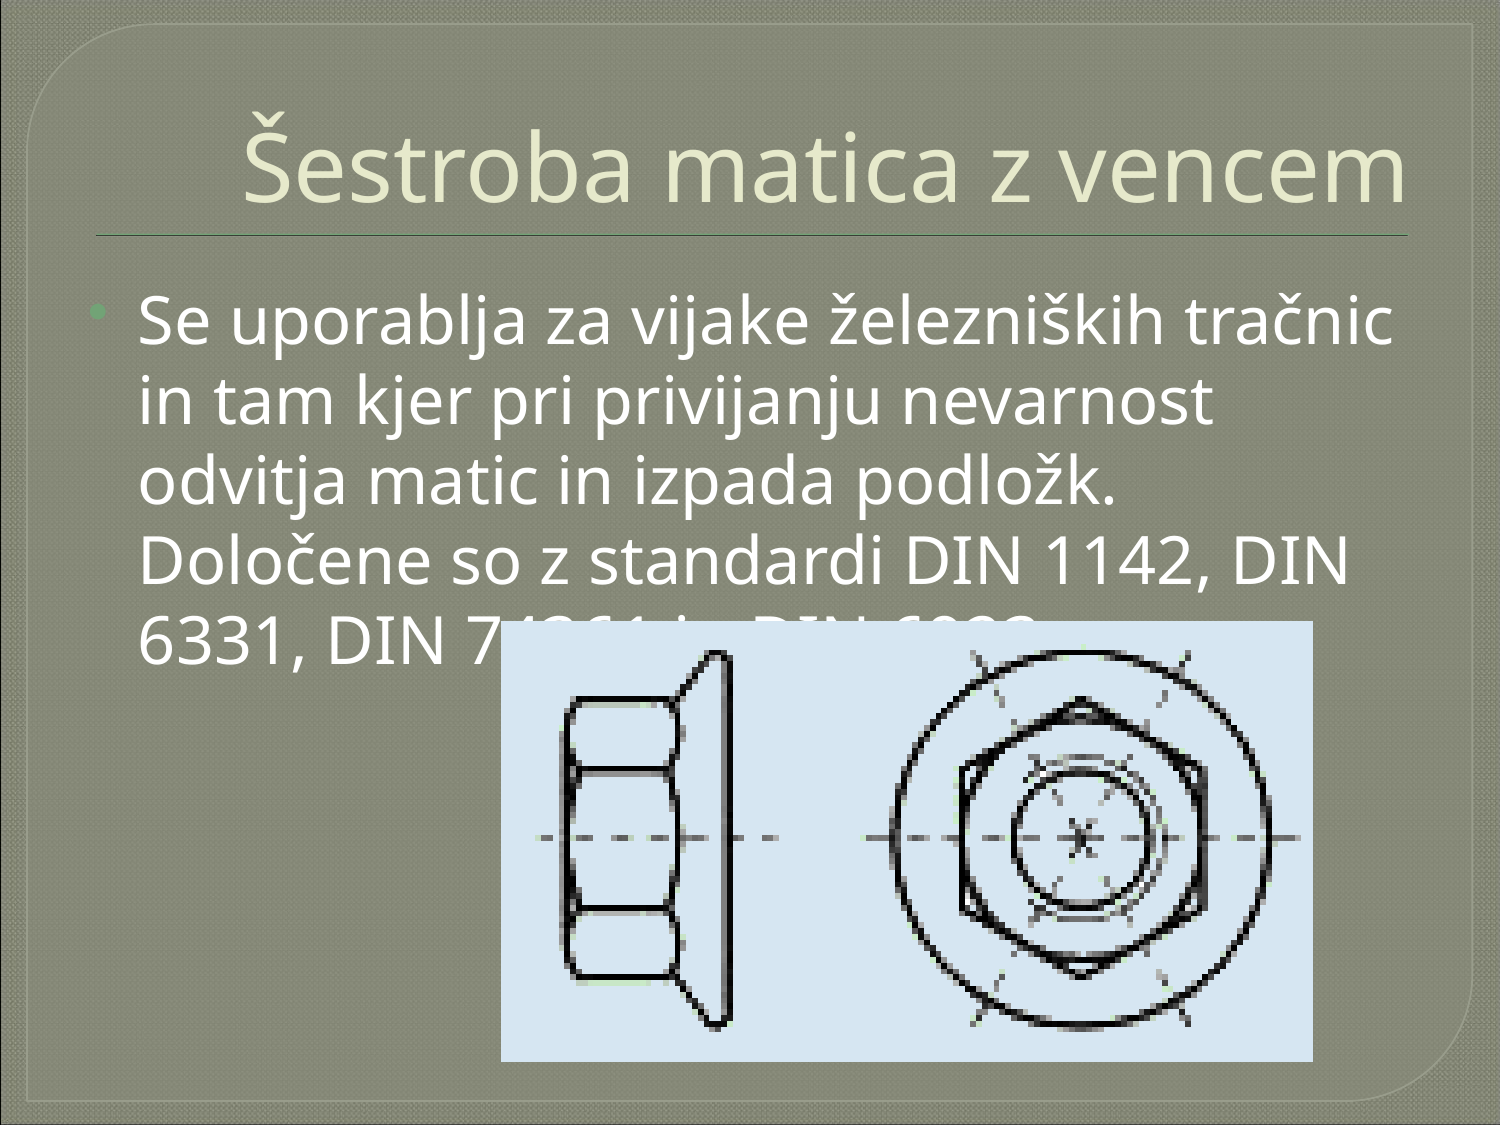

# Šestroba matica z vencem
Se uporablja za vijake železniških tračnic in tam kjer pri privijanju nevarnost odvitja matic in izpada podložk. Določene so z standardi DIN 1142, DIN 6331, DIN 74361 in DIN 6923